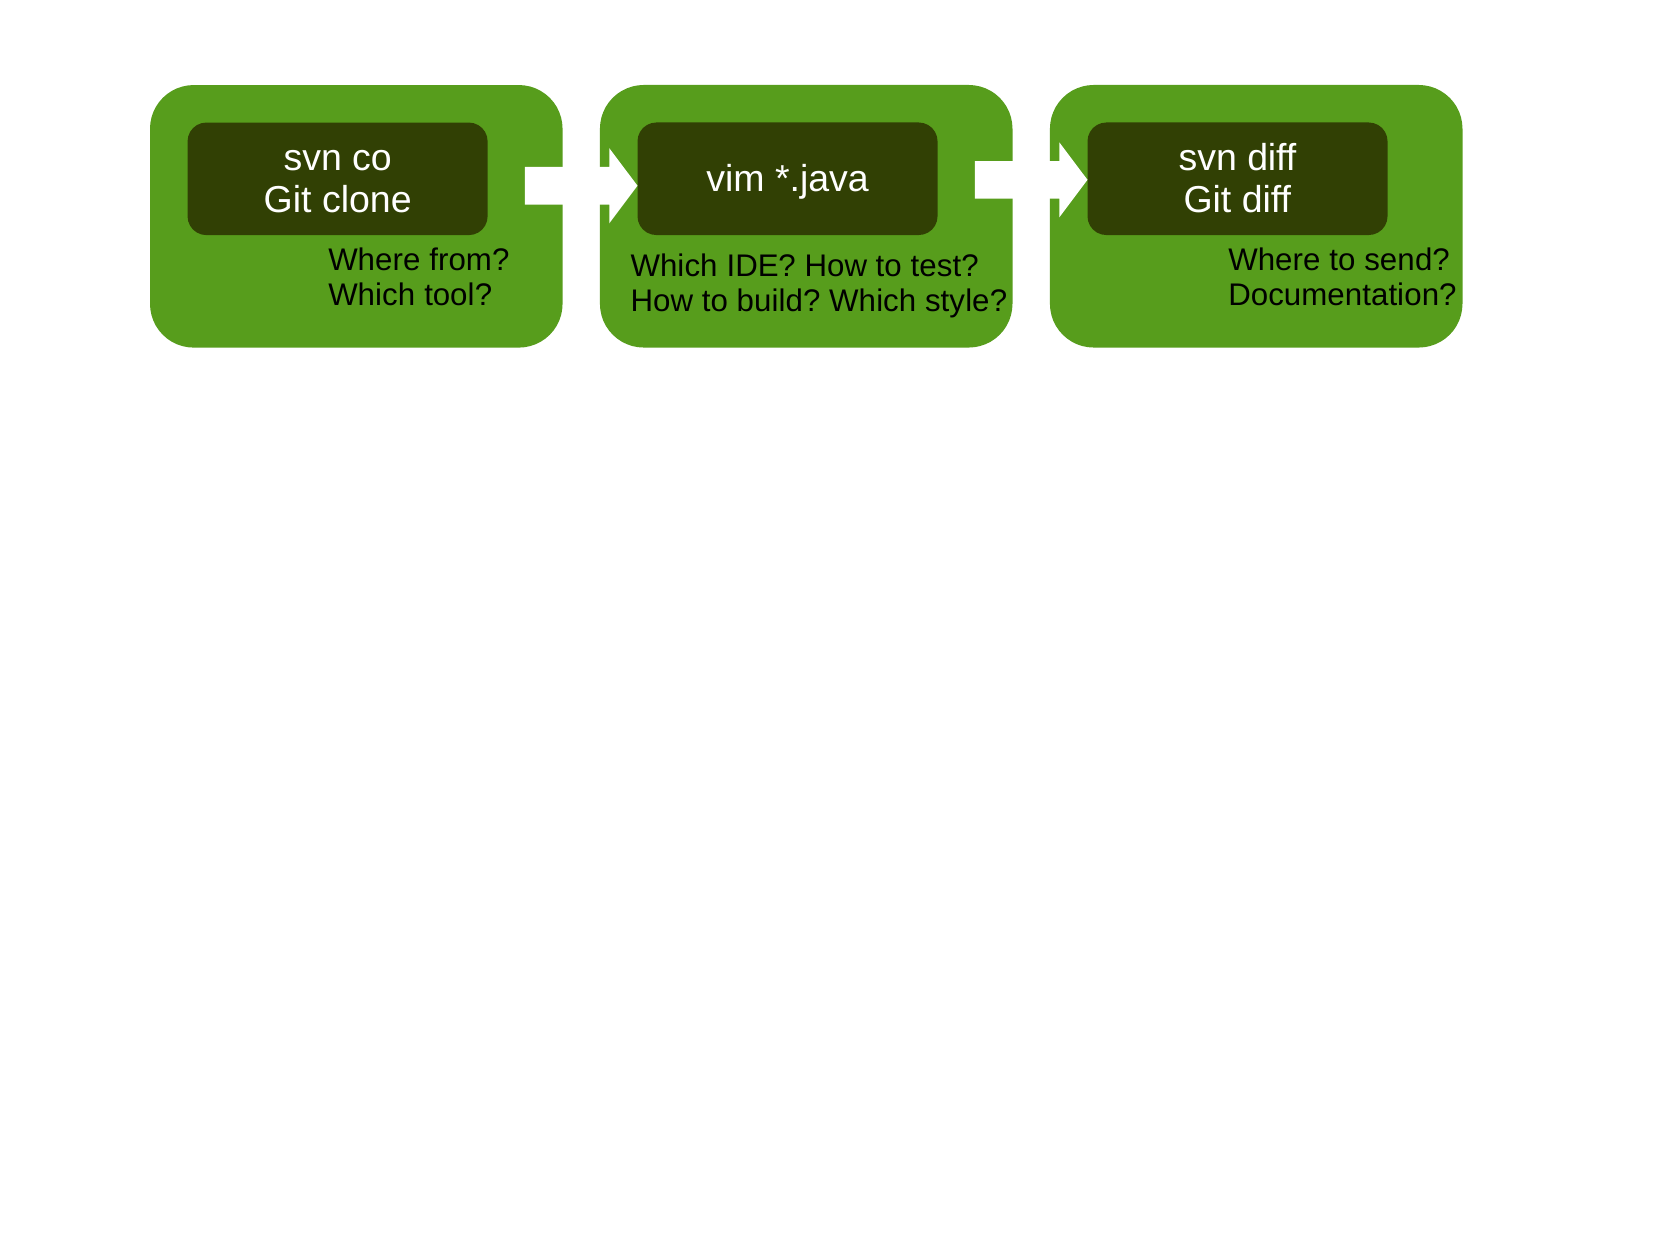

vim *.java
svn diff
Git diff
svn co
Git clone
Where to send?
Documentation?
Where from?
Which tool?
Which IDE? How to test?
How to build? Which style?